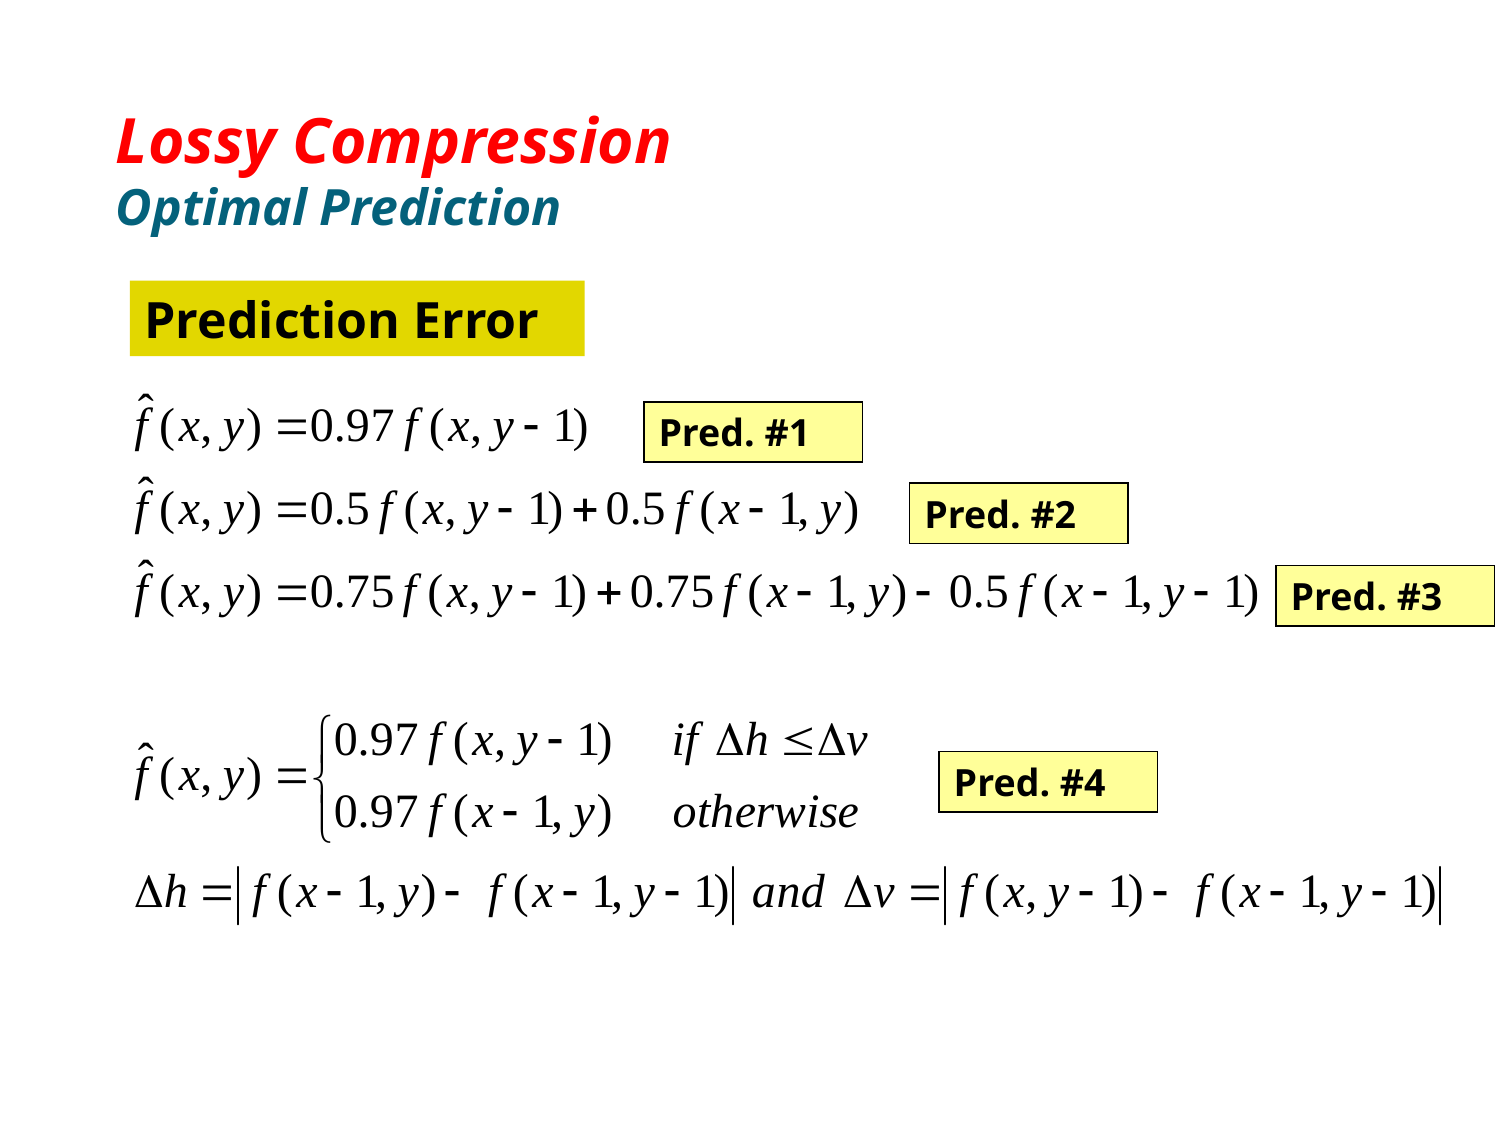

Lossy Compression
Optimal Prediction
Prediction Error
Pred. #1
Pred. #2
Pred. #3
Pred. #4